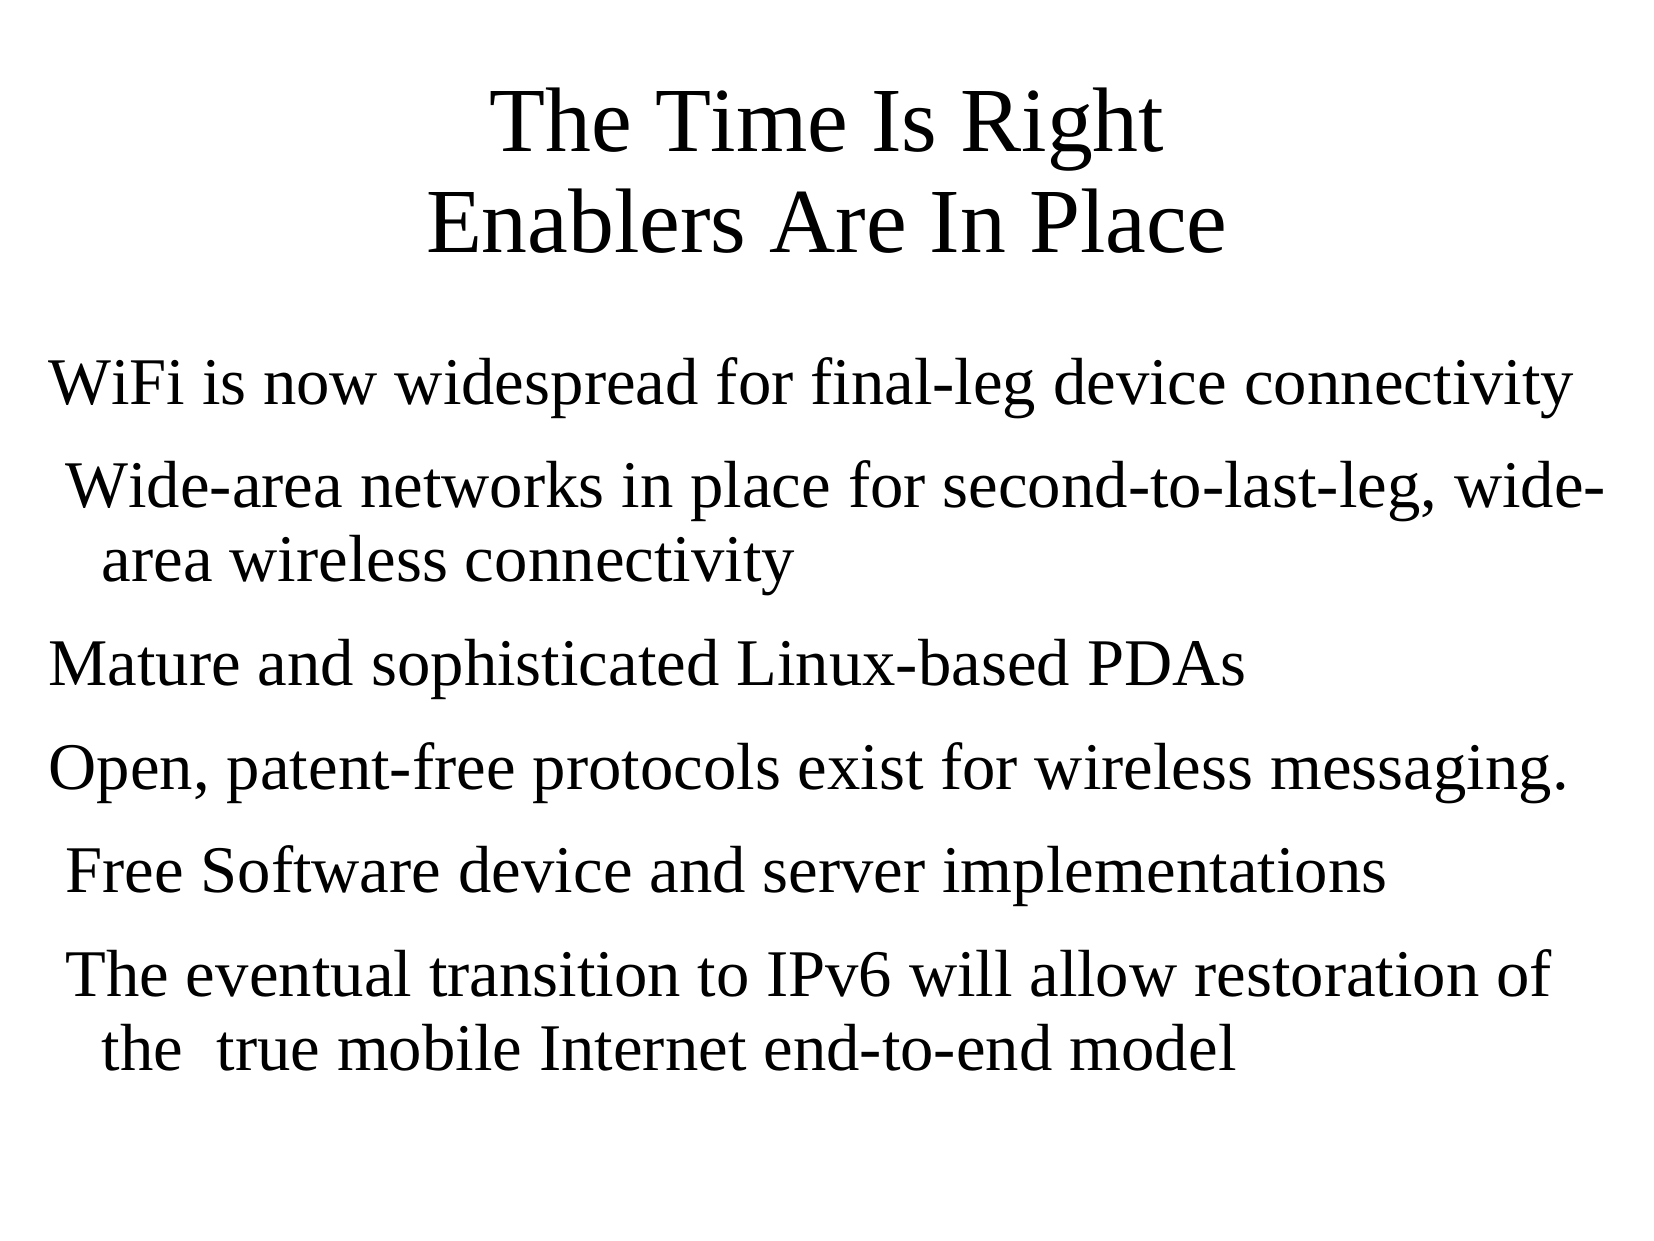

# The Time Is Right Enablers Are In Place
WiFi is now widespread for final-leg device connectivity
 Wide-area networks in place for second-to-last-leg, wide-area wireless connectivity
Mature and sophisticated Linux-based PDAs
Open, patent-free protocols exist for wireless messaging.
 Free Software device and server implementations
 The eventual transition to IPv6 will allow restoration of the true mobile Internet end-to-end model